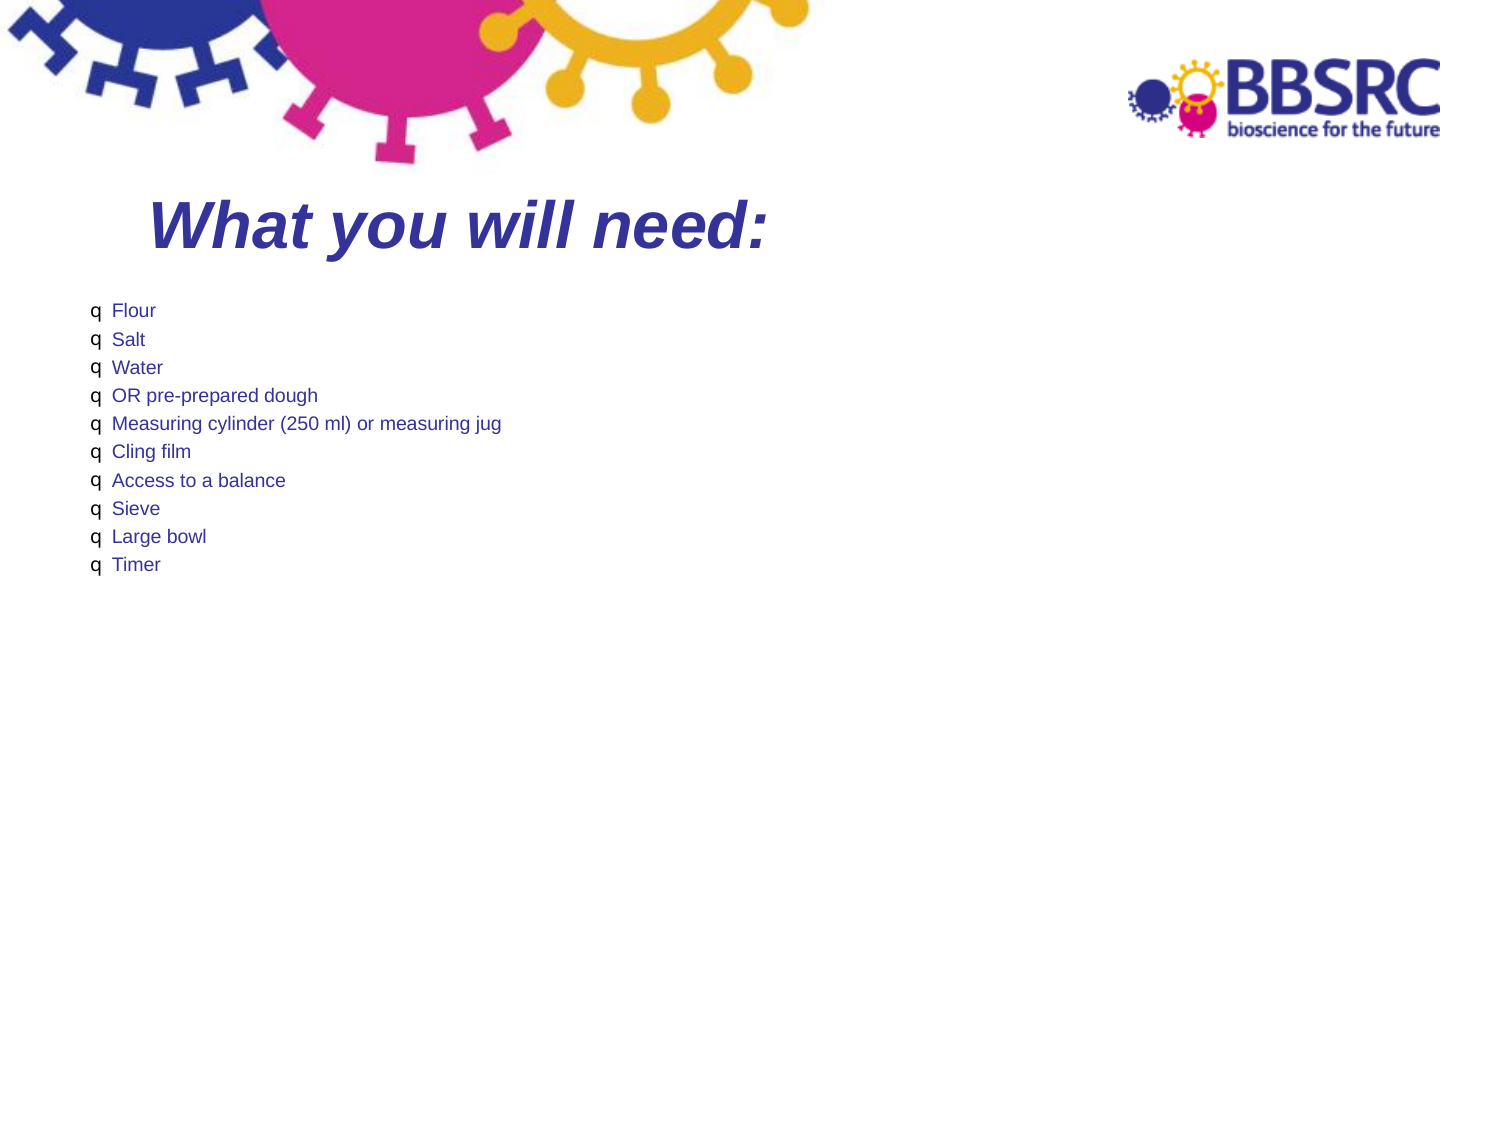

# What you will need:
Flour
Salt
Water
OR pre-prepared dough
Measuring cylinder (250 ml) or measuring jug
Cling film
Access to a balance
Sieve
Large bowl
Timer